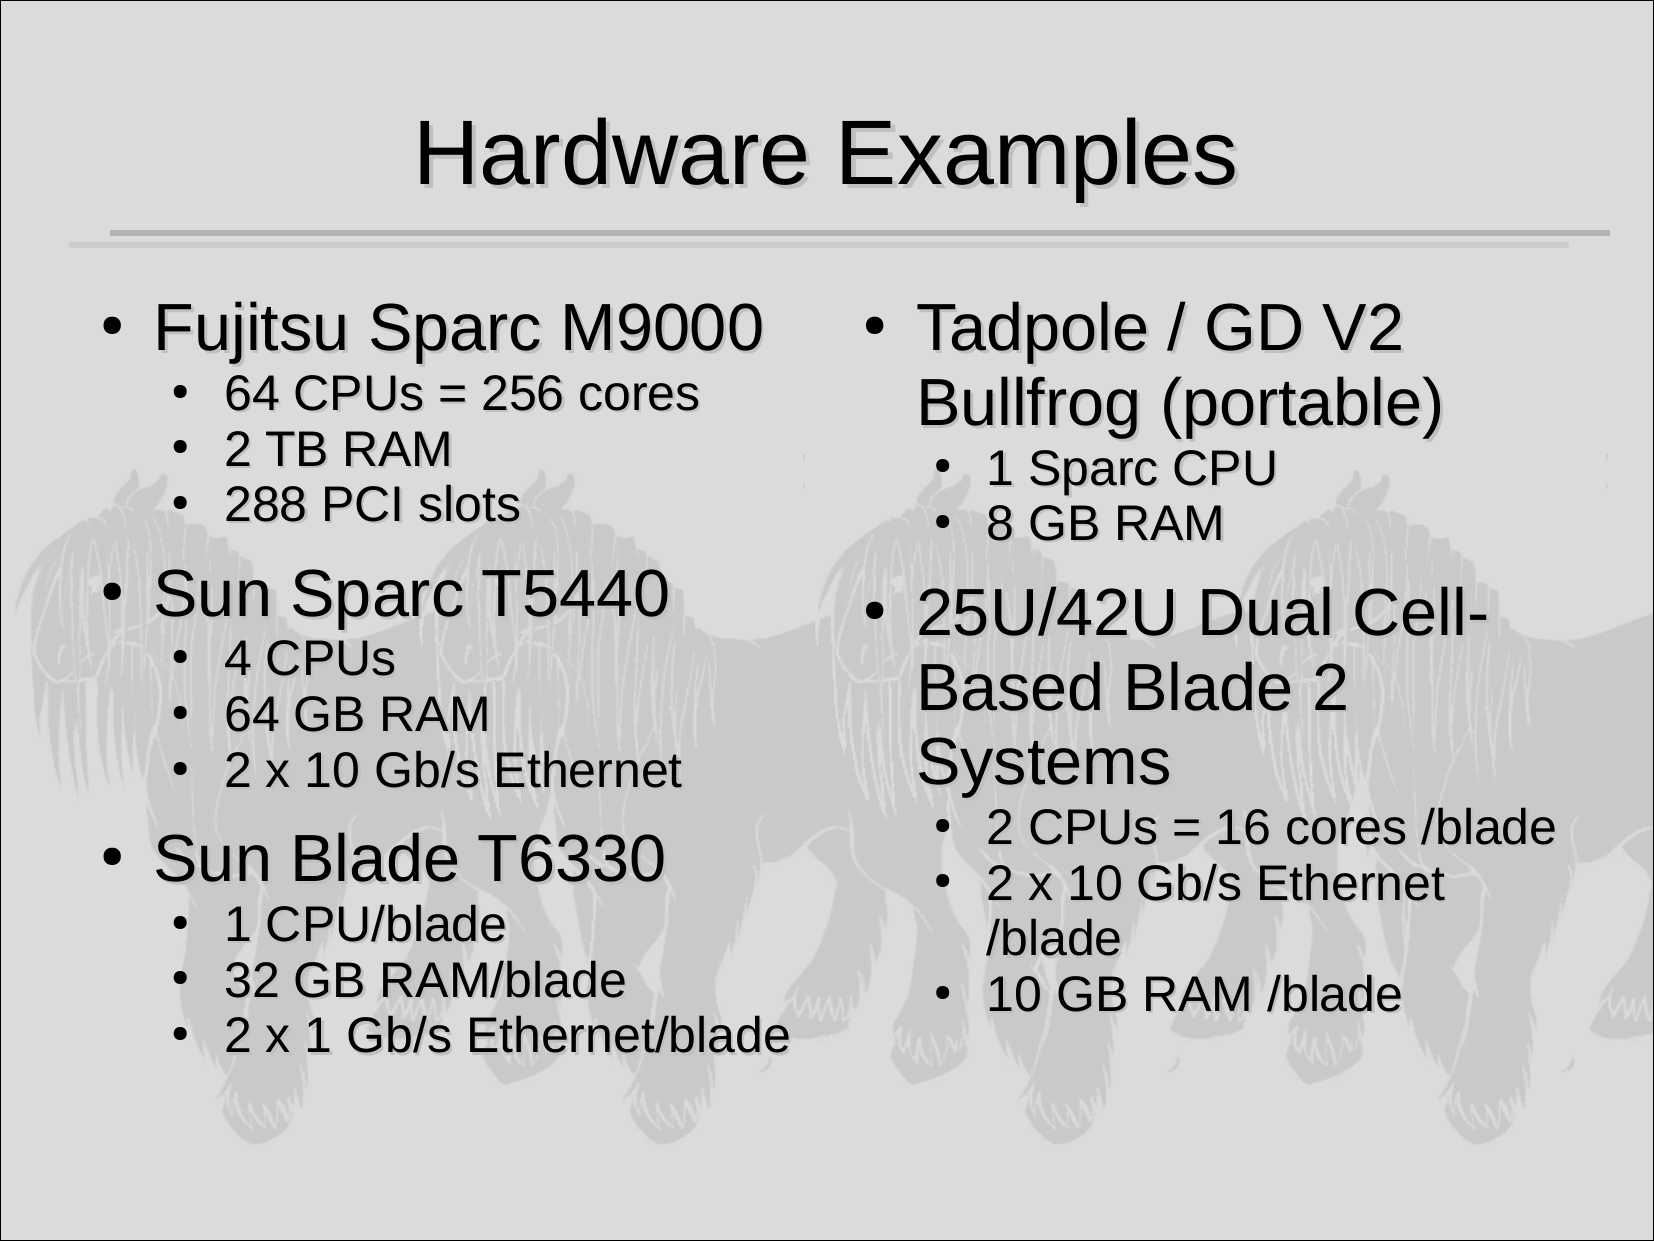

# Hardware Examples
Fujitsu Sparc M9000
64 CPUs = 256 cores
2 TB RAM
288 PCI slots
Sun Sparc T5440
4 CPUs
64 GB RAM
2 x 10 Gb/s Ethernet
Sun Blade T6330
1 CPU/blade
32 GB RAM/blade
2 x 1 Gb/s Ethernet/blade
Tadpole / GD V2 Bullfrog (portable)
1 Sparc CPU
8 GB RAM
25U/42U Dual Cell-Based Blade 2 Systems
2 CPUs = 16 cores /blade
2 x 10 Gb/s Ethernet /blade
10 GB RAM /blade